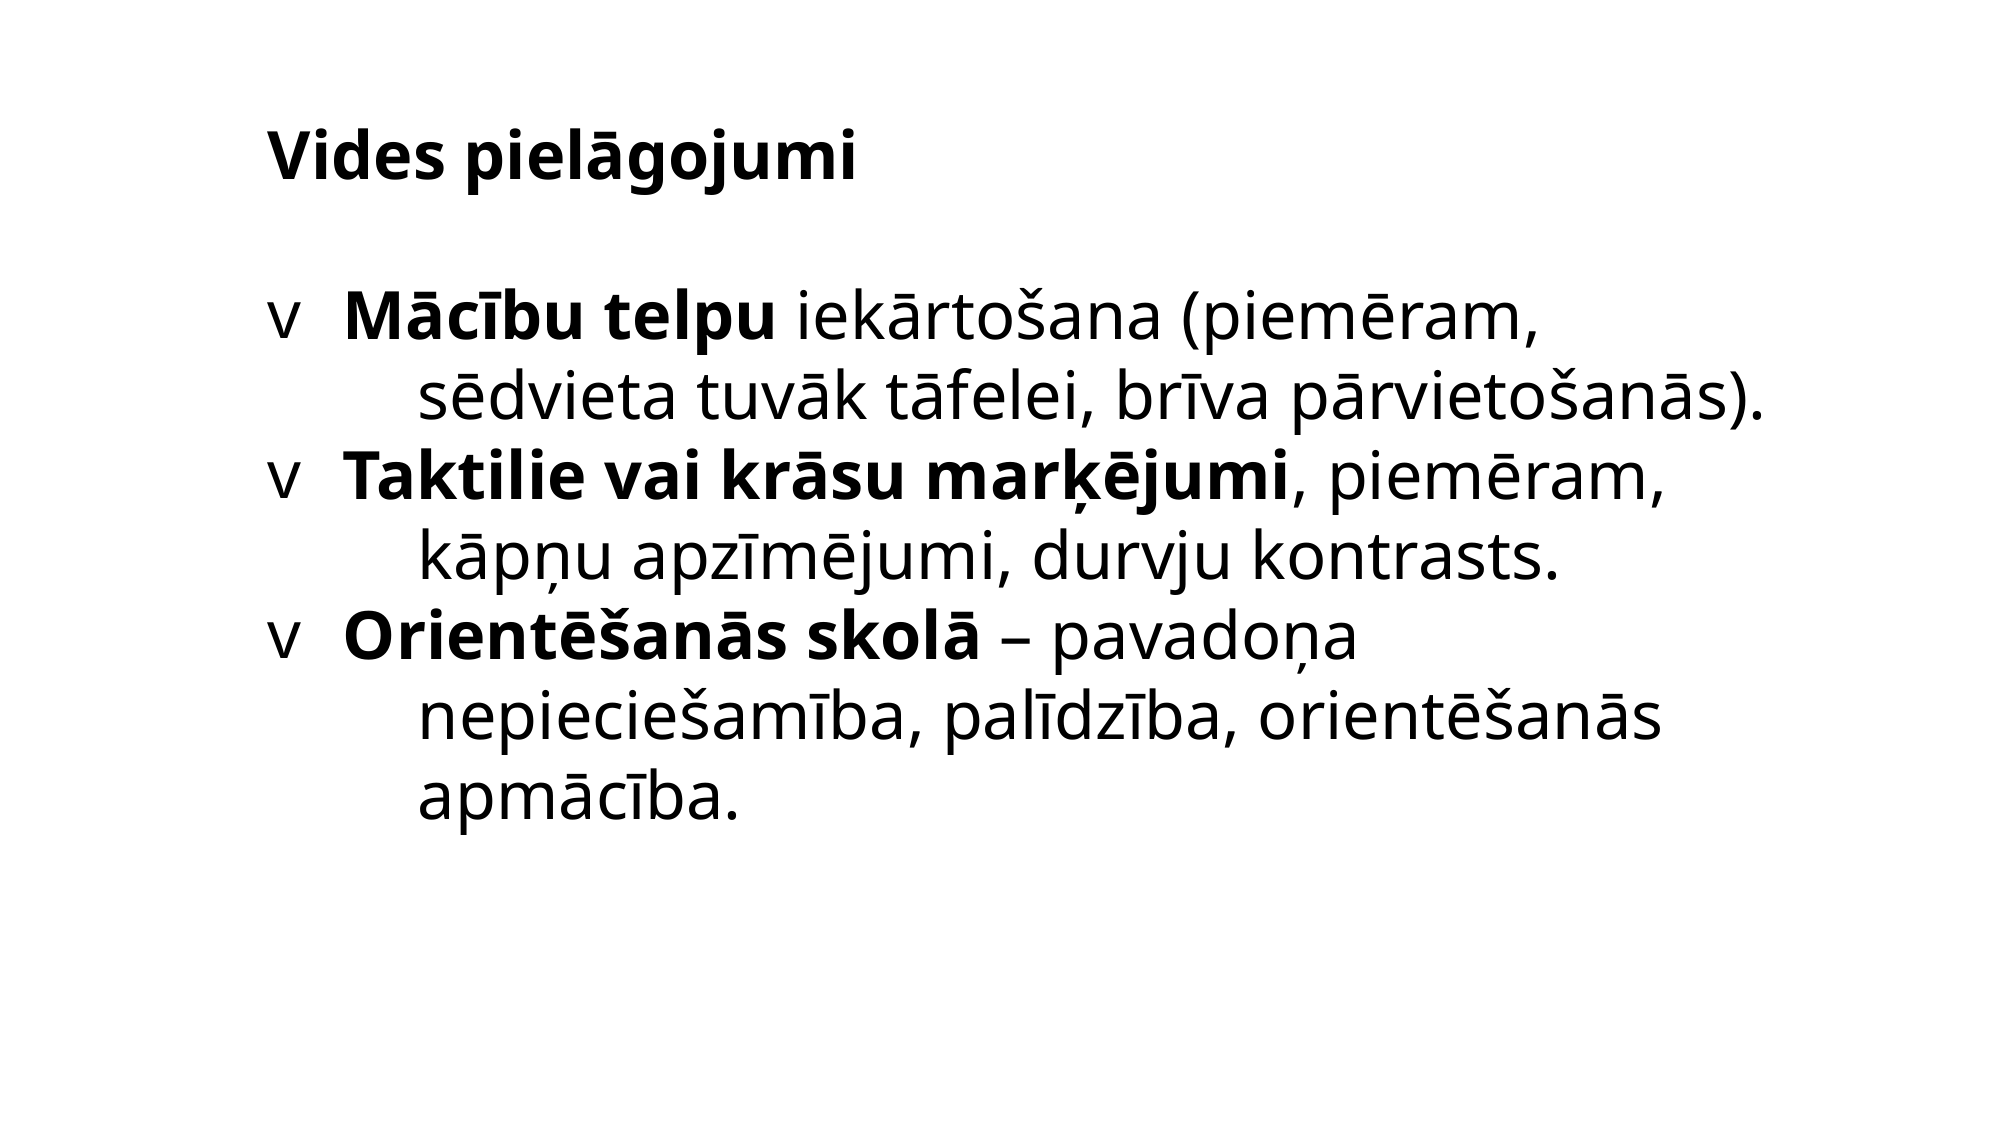

Vides pielāgojumi
Mācību telpu iekārtošana (piemēram, sēdvieta tuvāk tāfelei, brīva pārvietošanās).
Taktilie vai krāsu marķējumi, piemēram, kāpņu apzīmējumi, durvju kontrasts.
Orientēšanās skolā – pavadoņa nepieciešamība, palīdzība, orientēšanās apmācība.